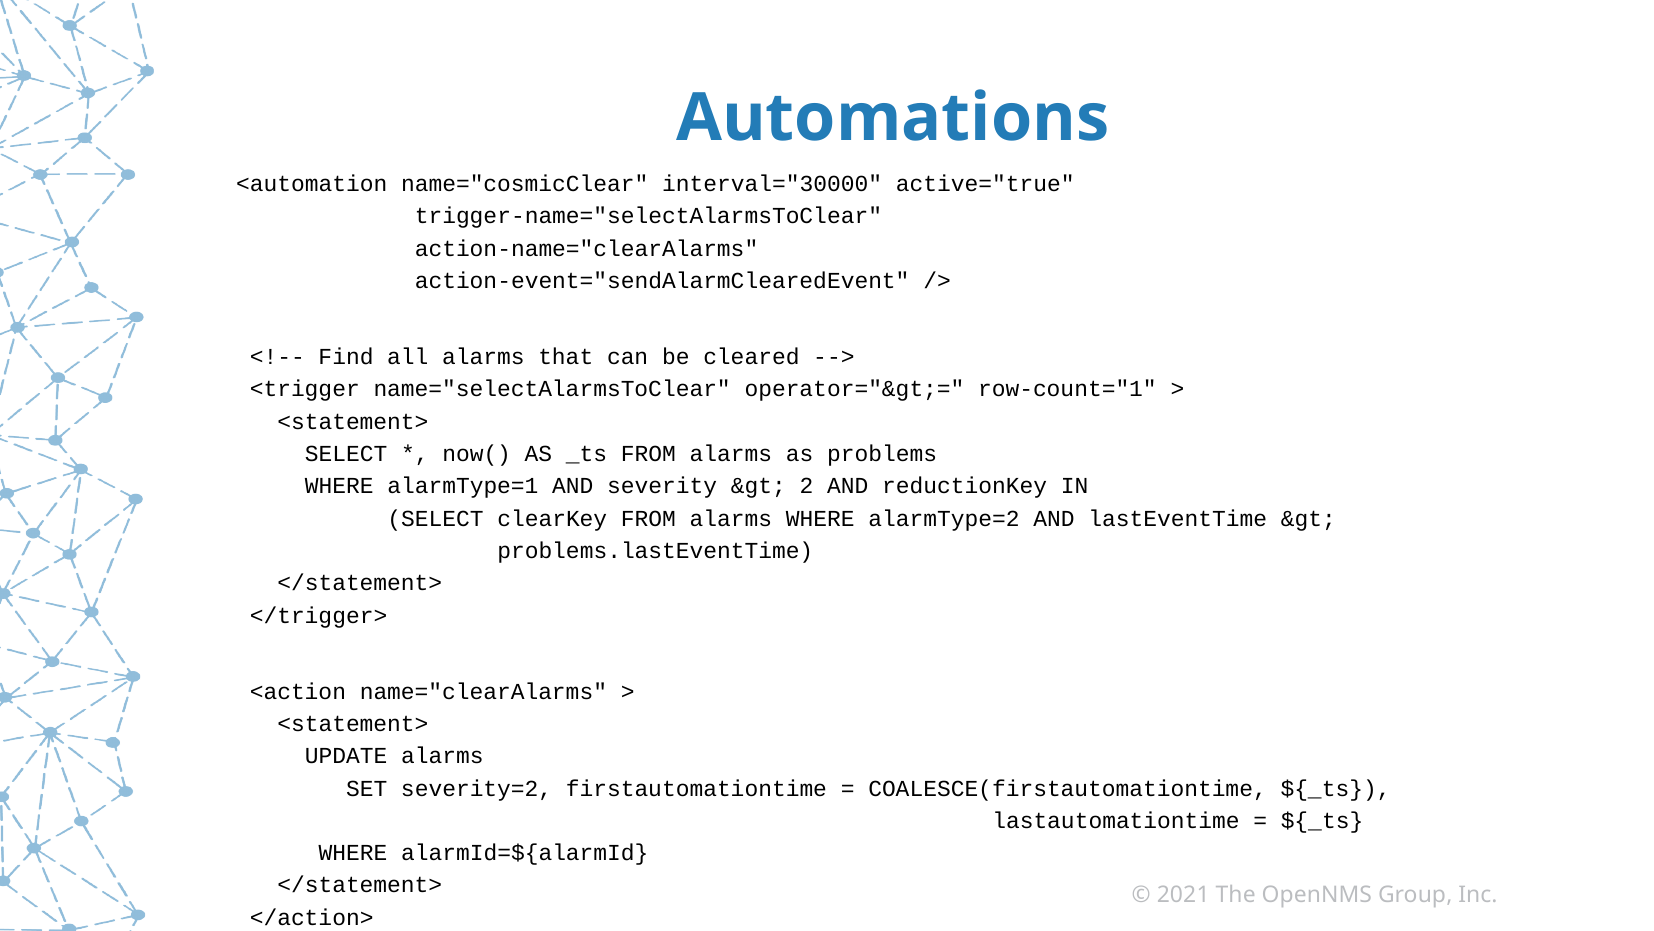

# Automations
 <automation name="cosmicClear" interval="30000" active="true"
 trigger-name="selectAlarmsToClear"
 action-name="clearAlarms"
 action-event="sendAlarmClearedEvent" />
 <!-- Find all alarms that can be cleared -->
 <trigger name="selectAlarmsToClear" operator="&gt;=" row-count="1" >
 <statement>
 SELECT *, now() AS _ts FROM alarms as problems
 WHERE alarmType=1 AND severity &gt; 2 AND reductionKey IN
 (SELECT clearKey FROM alarms WHERE alarmType=2 AND lastEventTime &gt;
 problems.lastEventTime)
 </statement>
 </trigger>
 <action name="clearAlarms" >
 <statement>
 UPDATE alarms
 SET severity=2, firstautomationtime = COALESCE(firstautomationtime, ${_ts}),
 lastautomationtime = ${_ts}
 WHERE alarmId=${alarmId}
 </statement>
 </action>